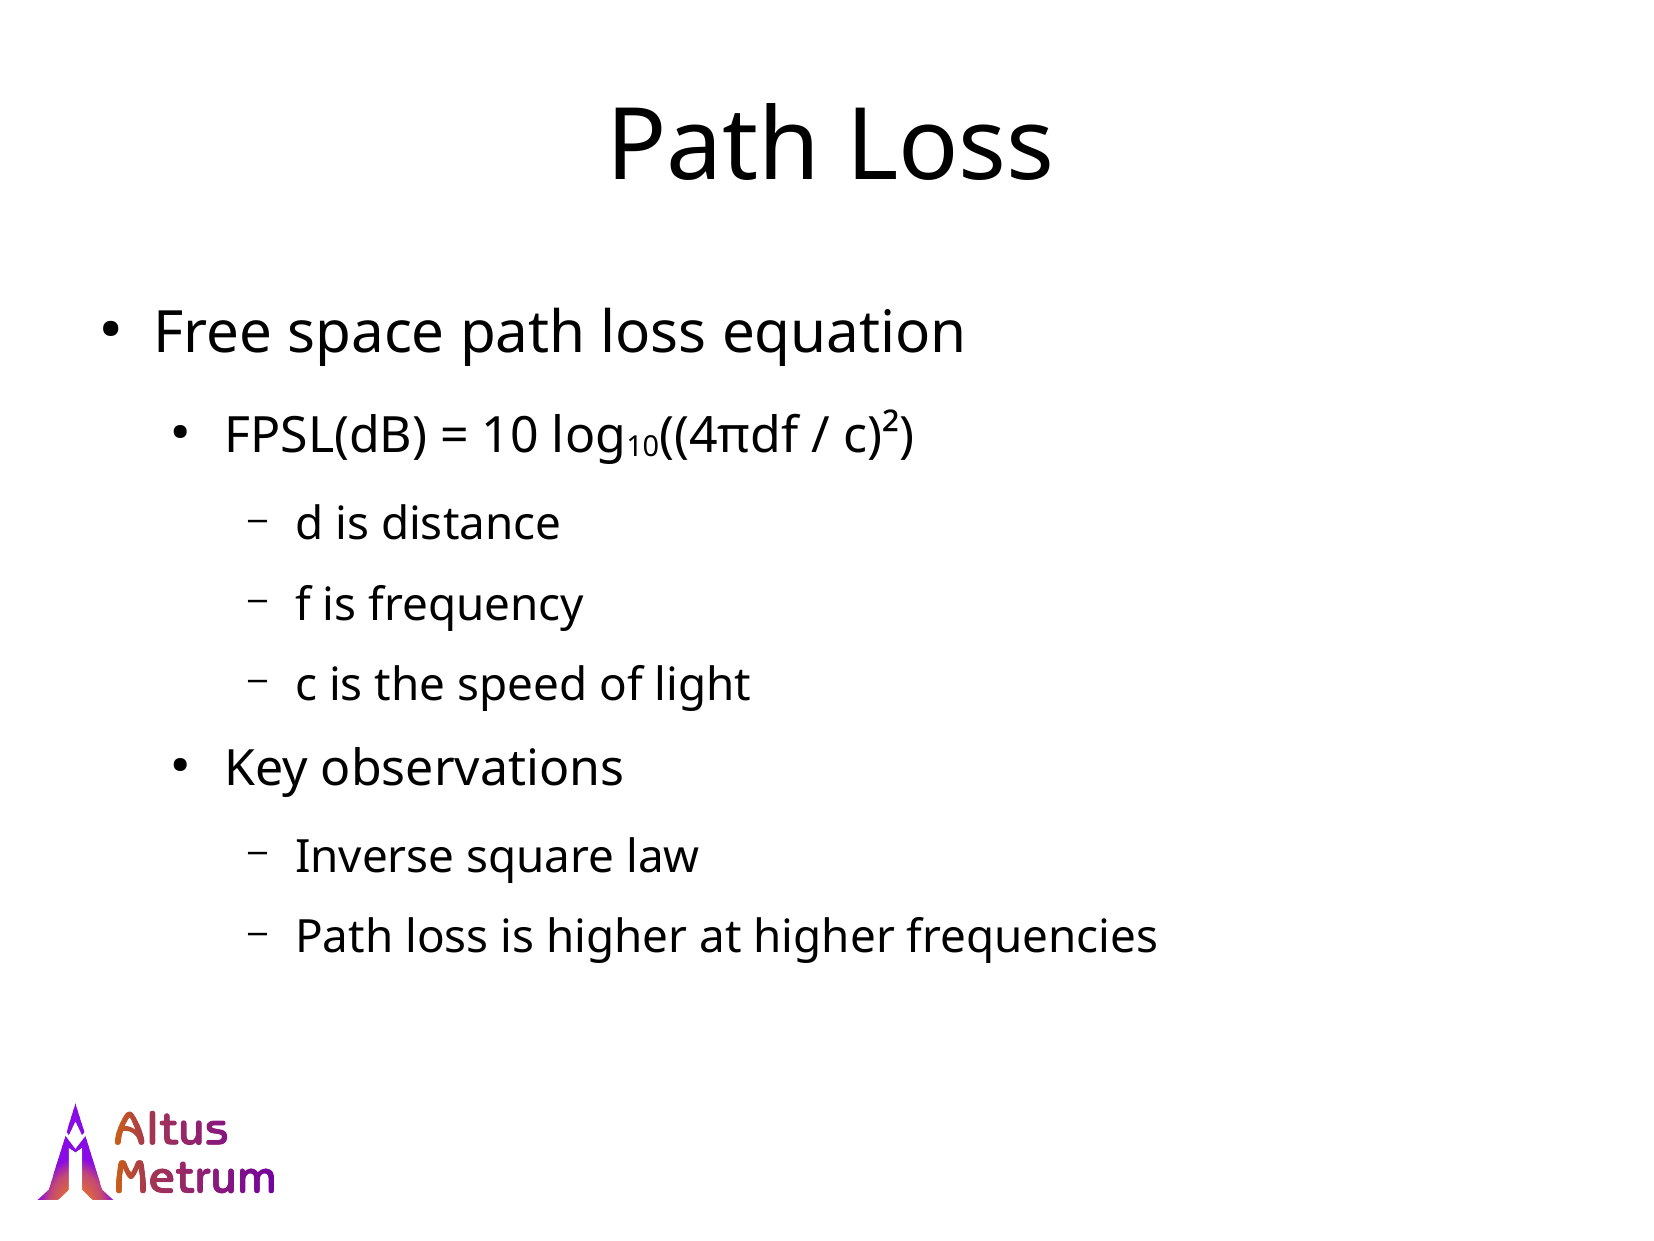

# Path Loss
Free space path loss equation
FPSL(dB) = 10 log10((4πdf / c)²)
d is distance
f is frequency
c is the speed of light
Key observations
Inverse square law
Path loss is higher at higher frequencies